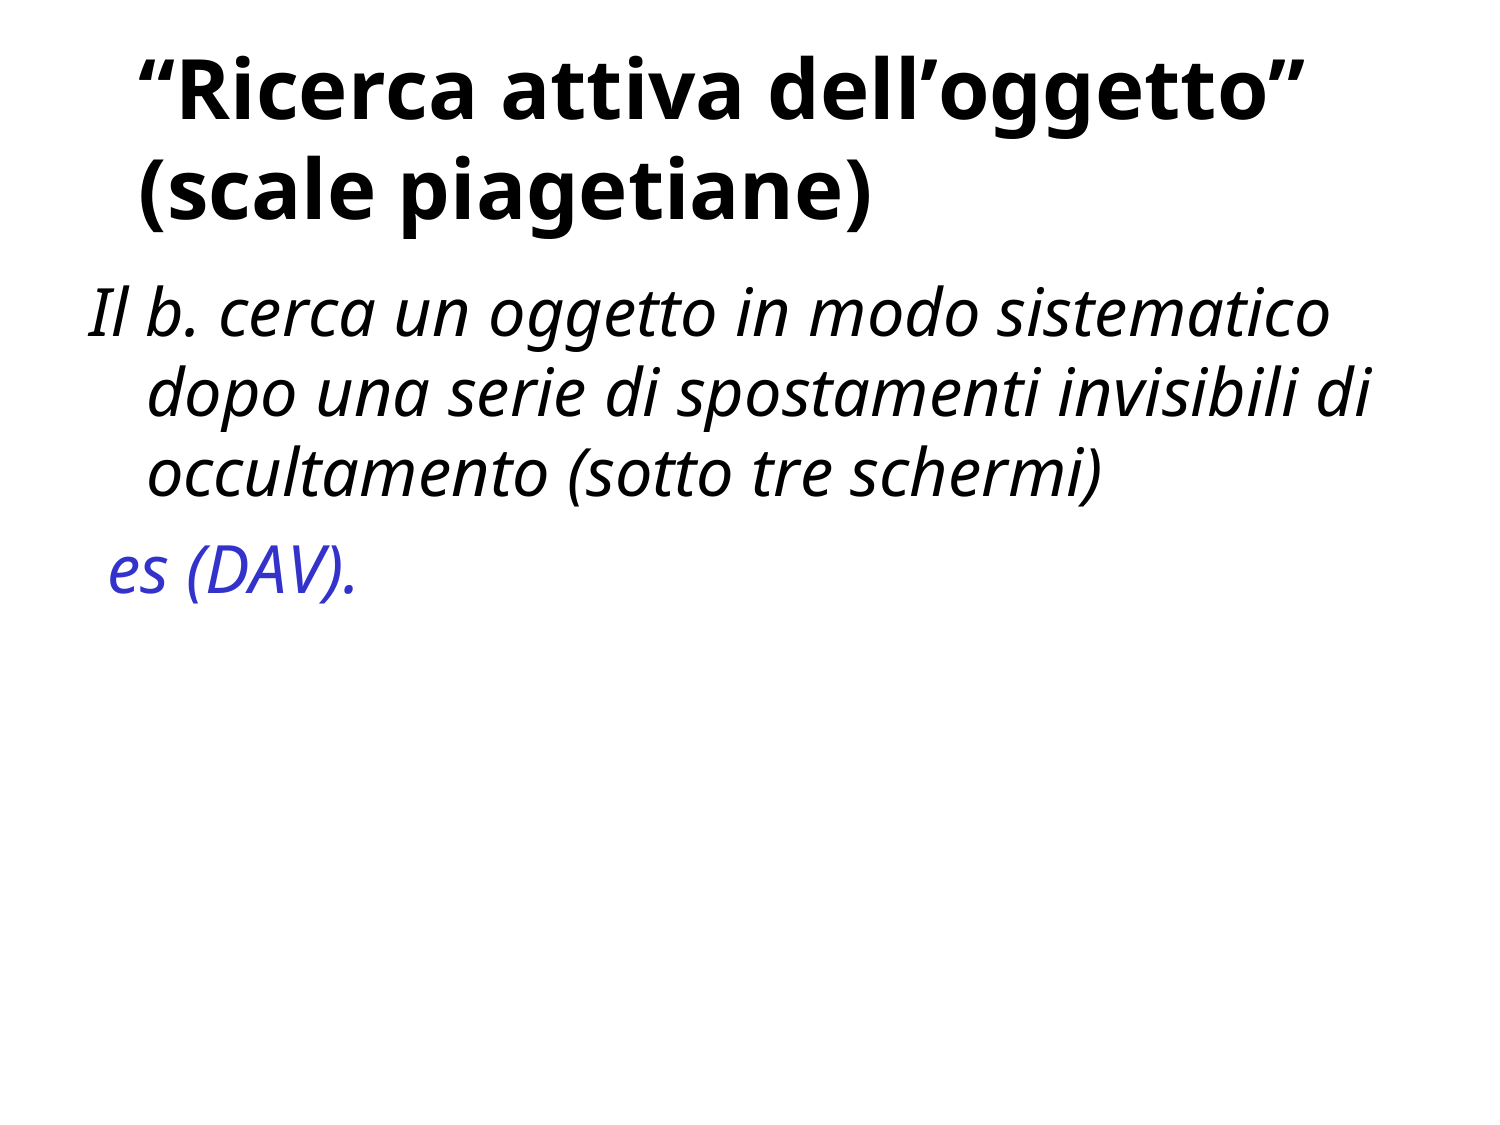

“Ricerca attiva dell’oggetto”
(scale piagetiane)
# Il b. cerca un oggetto in modo sistematico dopo una serie di spostamenti invisibili di occultamento (sotto tre schermi)
 es (DAV).